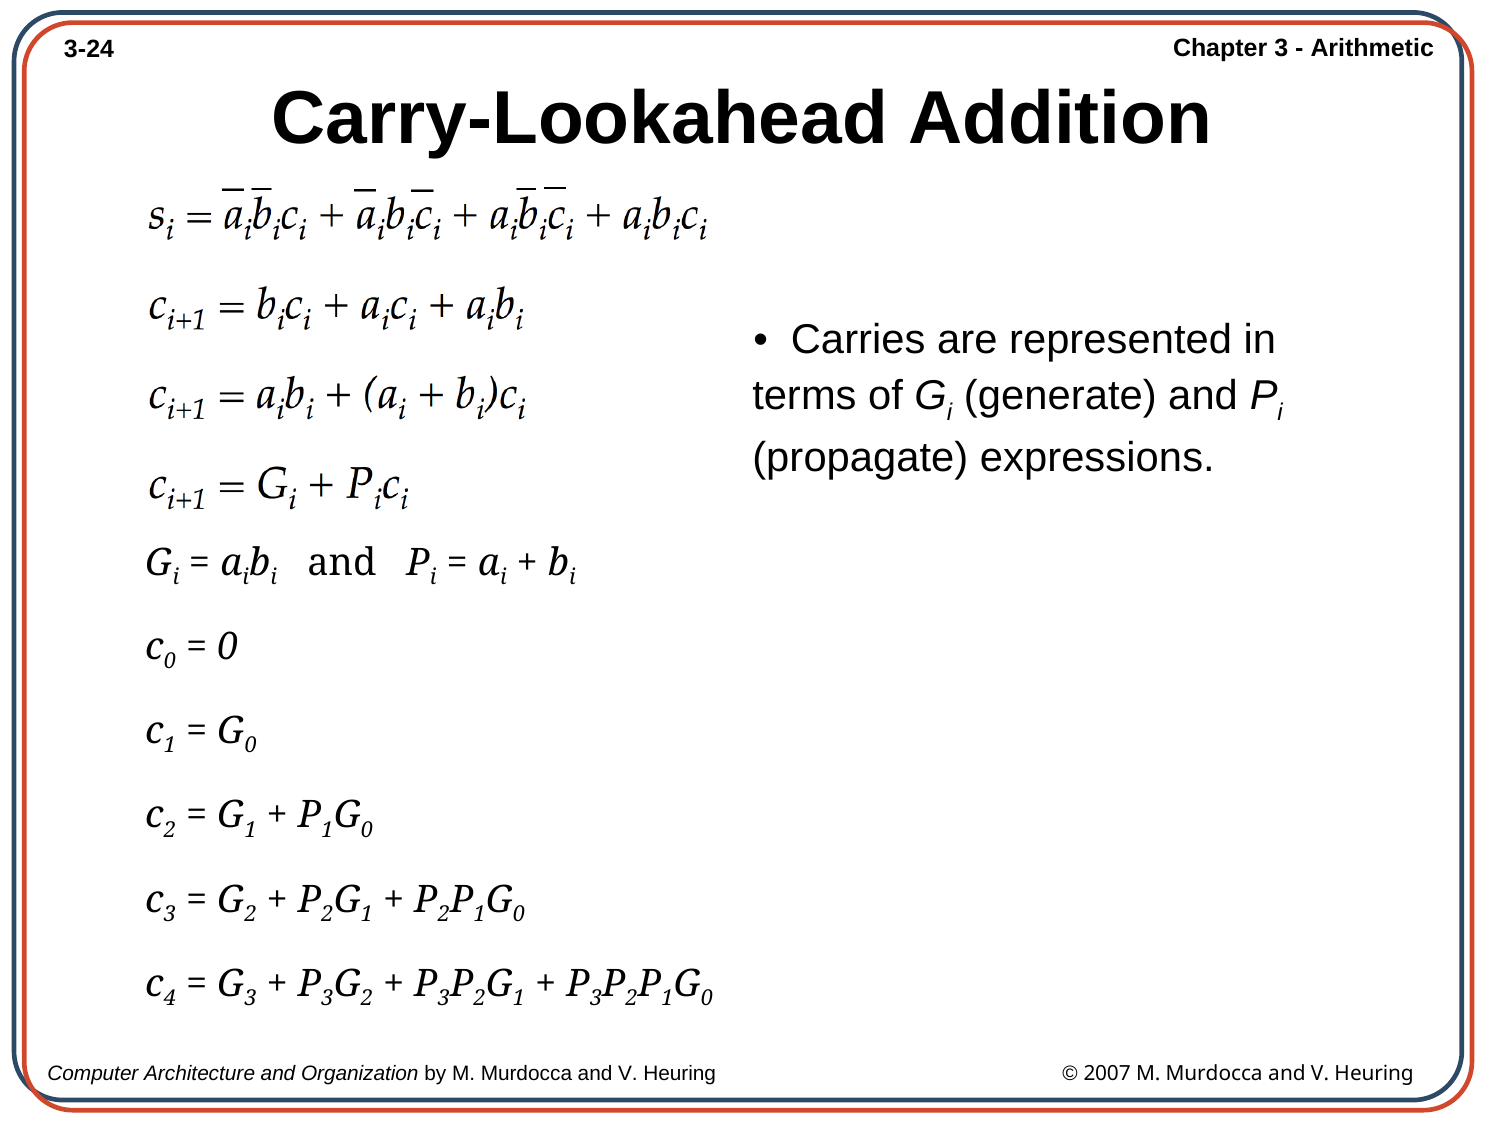

# Carry-Lookahead Addition
si = aibici + aibici + aibici + aibici
ci+1 = bici + aici + aibi
ci+1 = aibi + (ai + bi)ci
ci+1 = Gi + Pici
Gi = aibi and Pi = ai + bi
c0 = 0
c1 = G0
c2 = G1 + P1G0
c3 = G2 + P2G1 + P2P1G0
c4 = G3 + P3G2 + P3P2G1 + P3P2P1G0
• Carries are represented in terms of Gi (generate) and Pi (propagate) expressions.